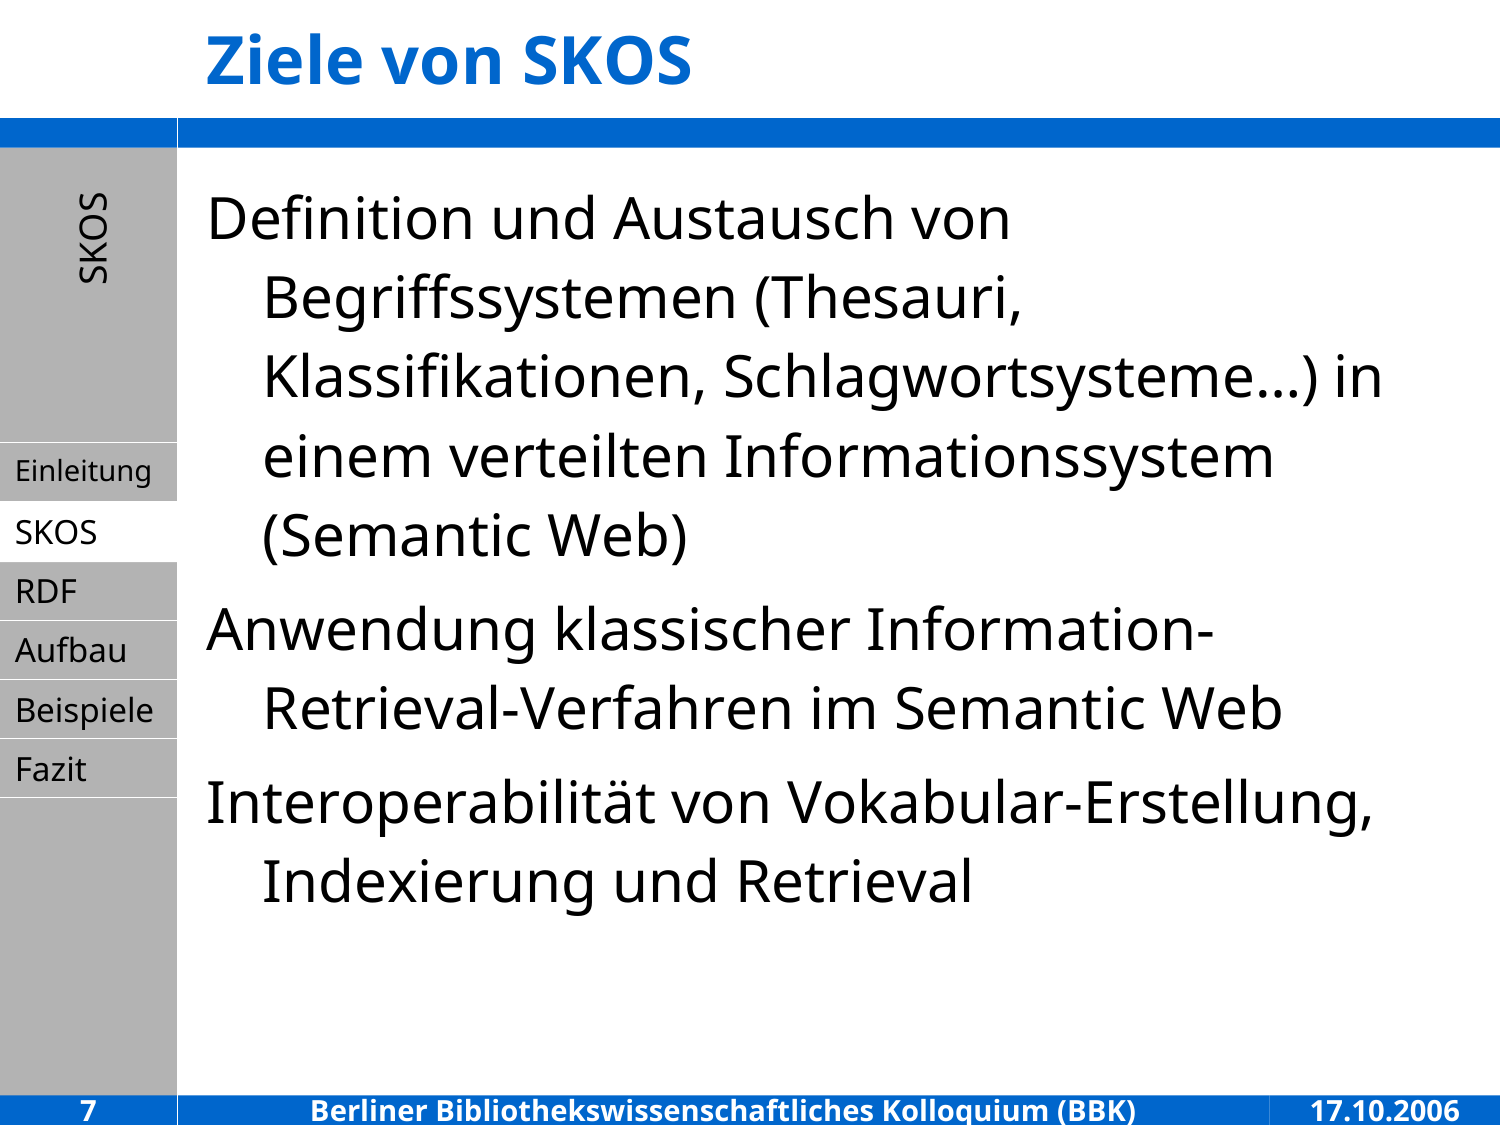

# Ziele von SKOS
Definition und Austausch von Begriffssystemen (Thesauri, Klassifikationen, Schlagwortsysteme…) in einem verteilten Informationssystem (Semantic Web)
Anwendung klassischer Information-Retrieval-Verfahren im Semantic Web
Interoperabilität von Vokabular-Erstellung, Indexierung und Retrieval
SKOS